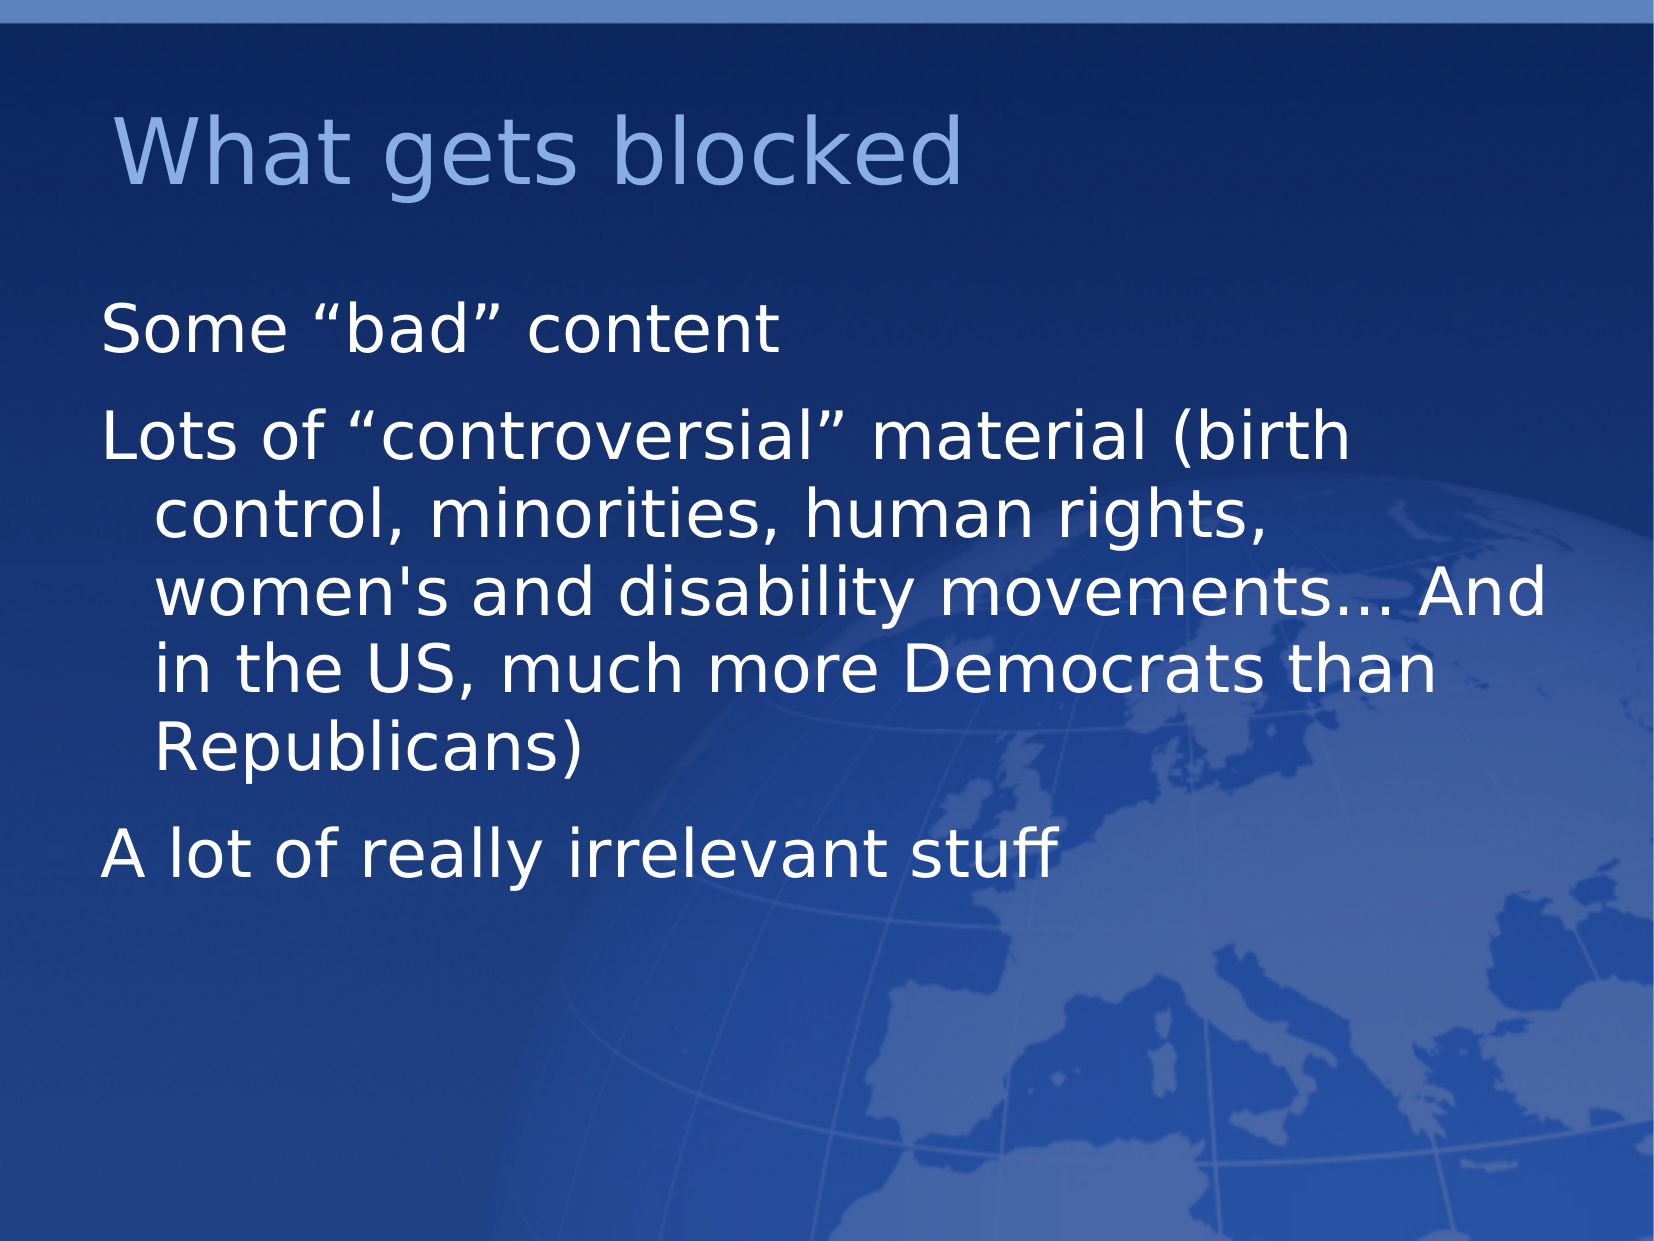

# What gets blocked
Some “bad” content
Lots of “controversial” material (birth control, minorities, human rights, women's and disability movements... And in the US, much more Democrats than Republicans)
A lot of really irrelevant stuff